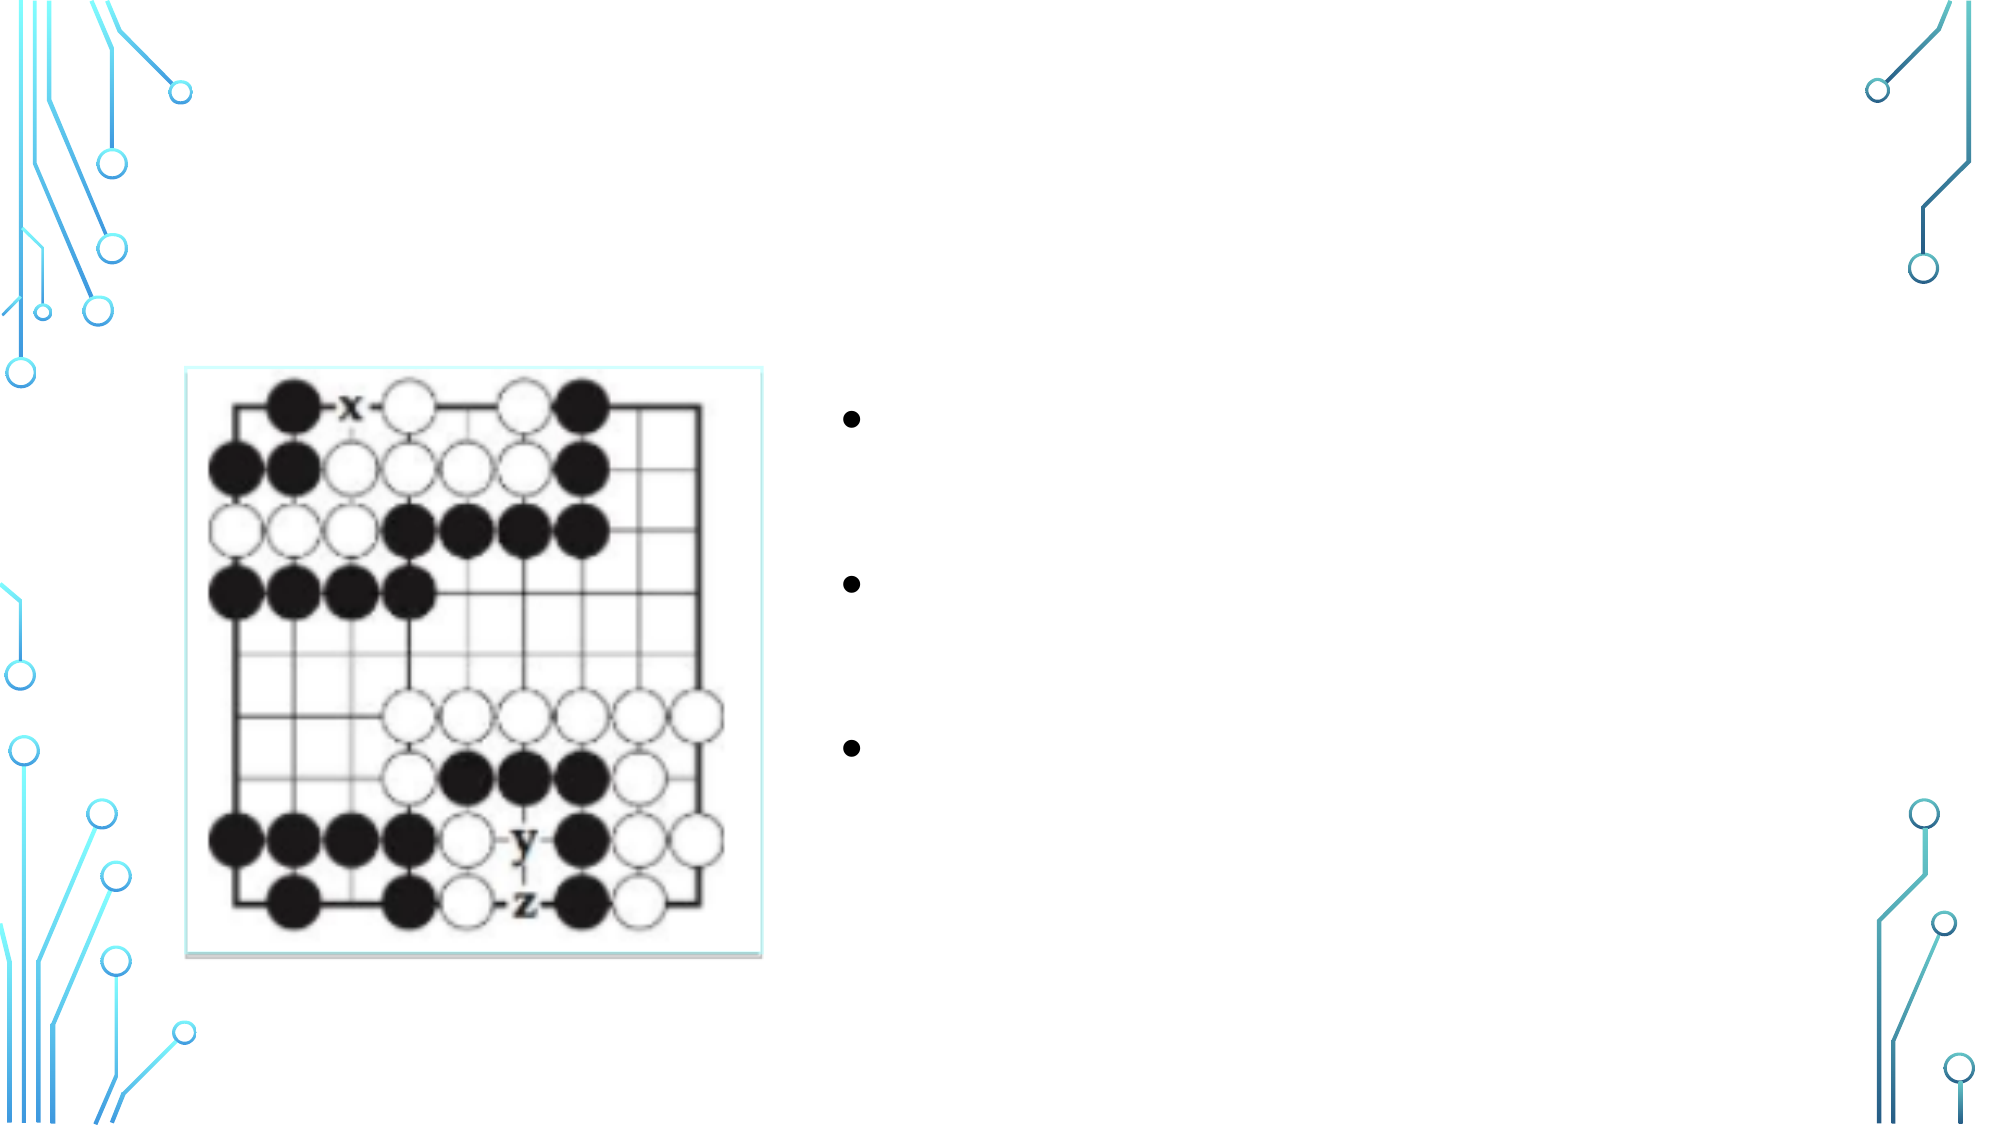

# Seki
Termín pre takzvaný lokálny „šach mat“
Väčšinov niť ktorá nemôže utvoriť aspoň dva oči, časom umrie.
Seki je stav kedy ani jedna zo súperiacich nití nedokáže oči utvoriť, ale nemôže na dané miesta hrať